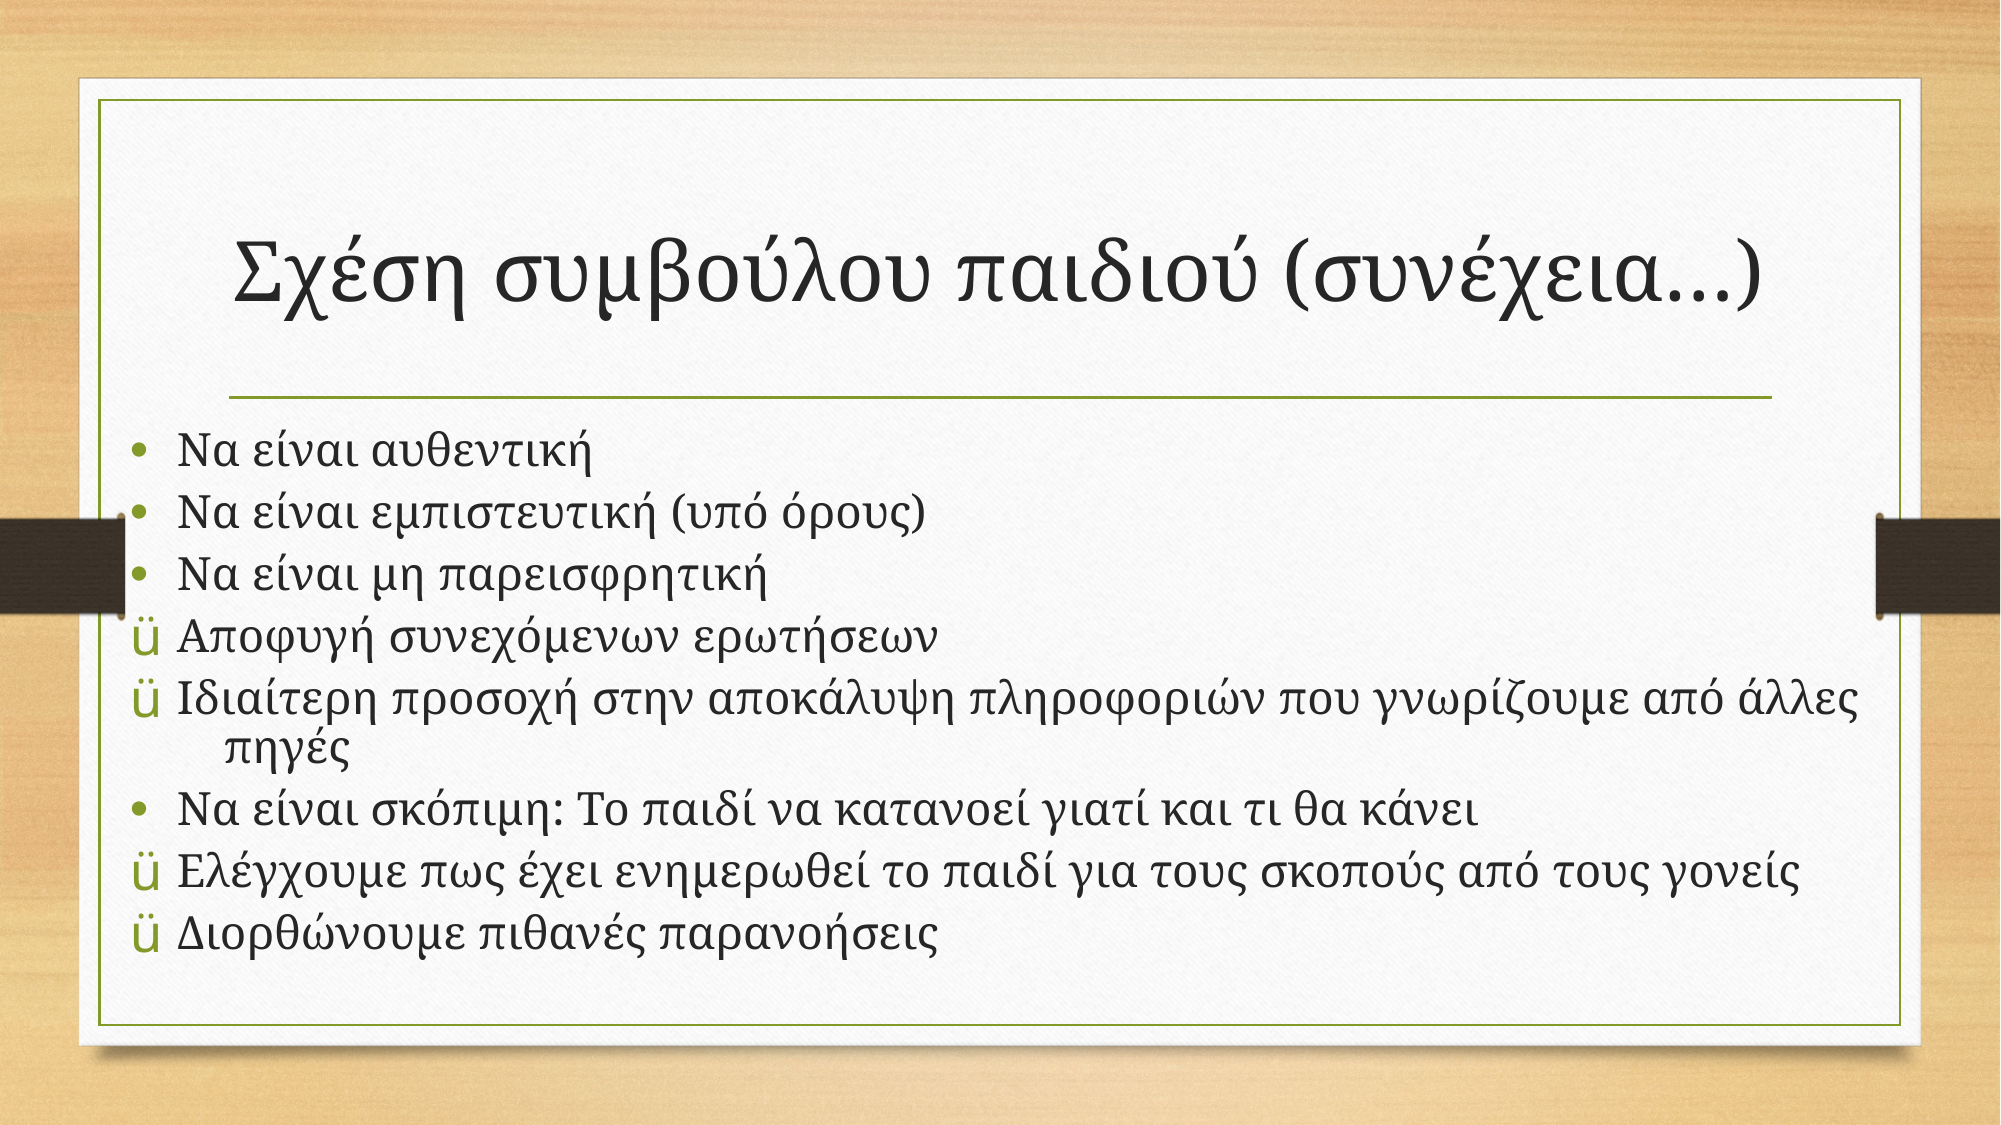

# Σχέση συμβούλου παιδιού (συνέχεια…)
Να είναι αυθεντική
Να είναι εμπιστευτική (υπό όρους)
Να είναι μη παρεισφρητική
Αποφυγή συνεχόμενων ερωτήσεων
Ιδιαίτερη προσοχή στην αποκάλυψη πληροφοριών που γνωρίζουμε από άλλες πηγές
Να είναι σκόπιμη: Το παιδί να κατανοεί γιατί και τι θα κάνει
Ελέγχουμε πως έχει ενημερωθεί το παιδί για τους σκοπούς από τους γονείς
Διορθώνουμε πιθανές παρανοήσεις